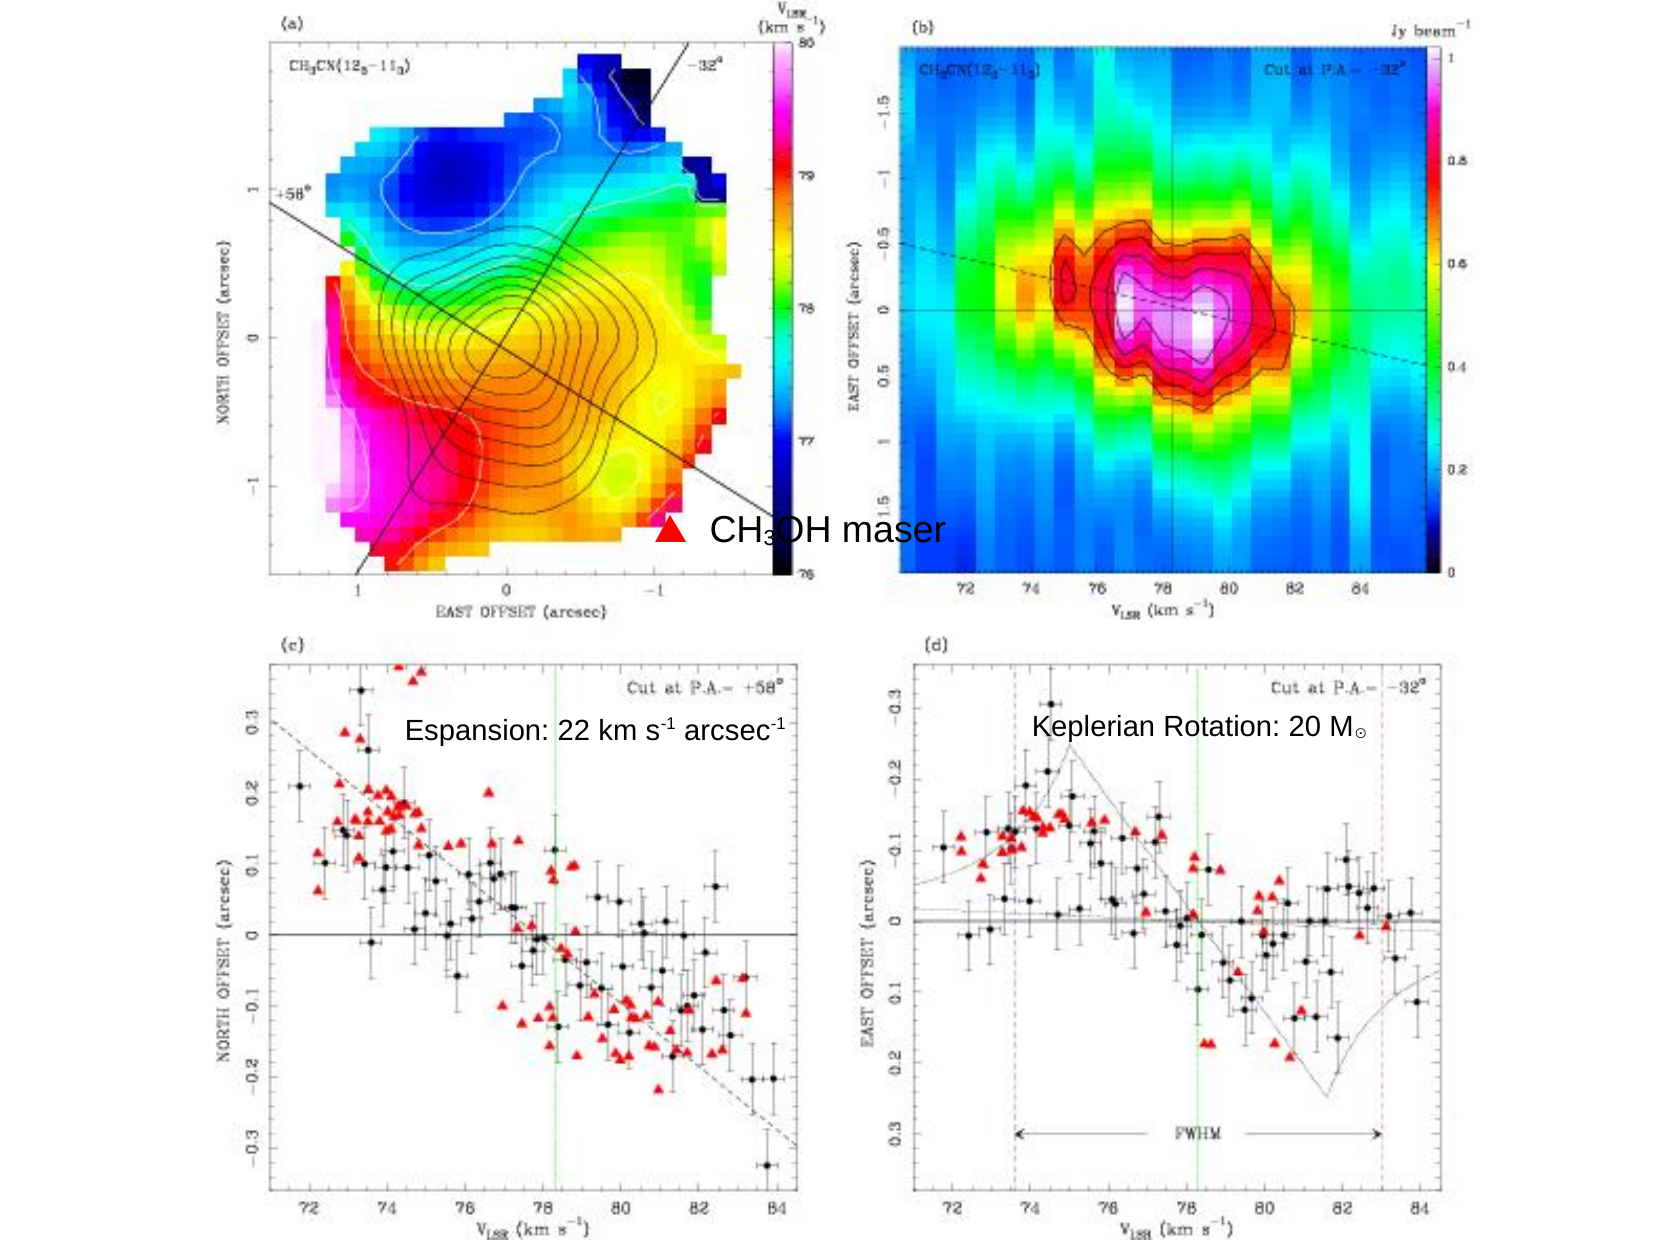

▲ CH3OH maser
Keplerian Rotation: 20 M⊙
Espansion: 22 km s-1 arcsec-1